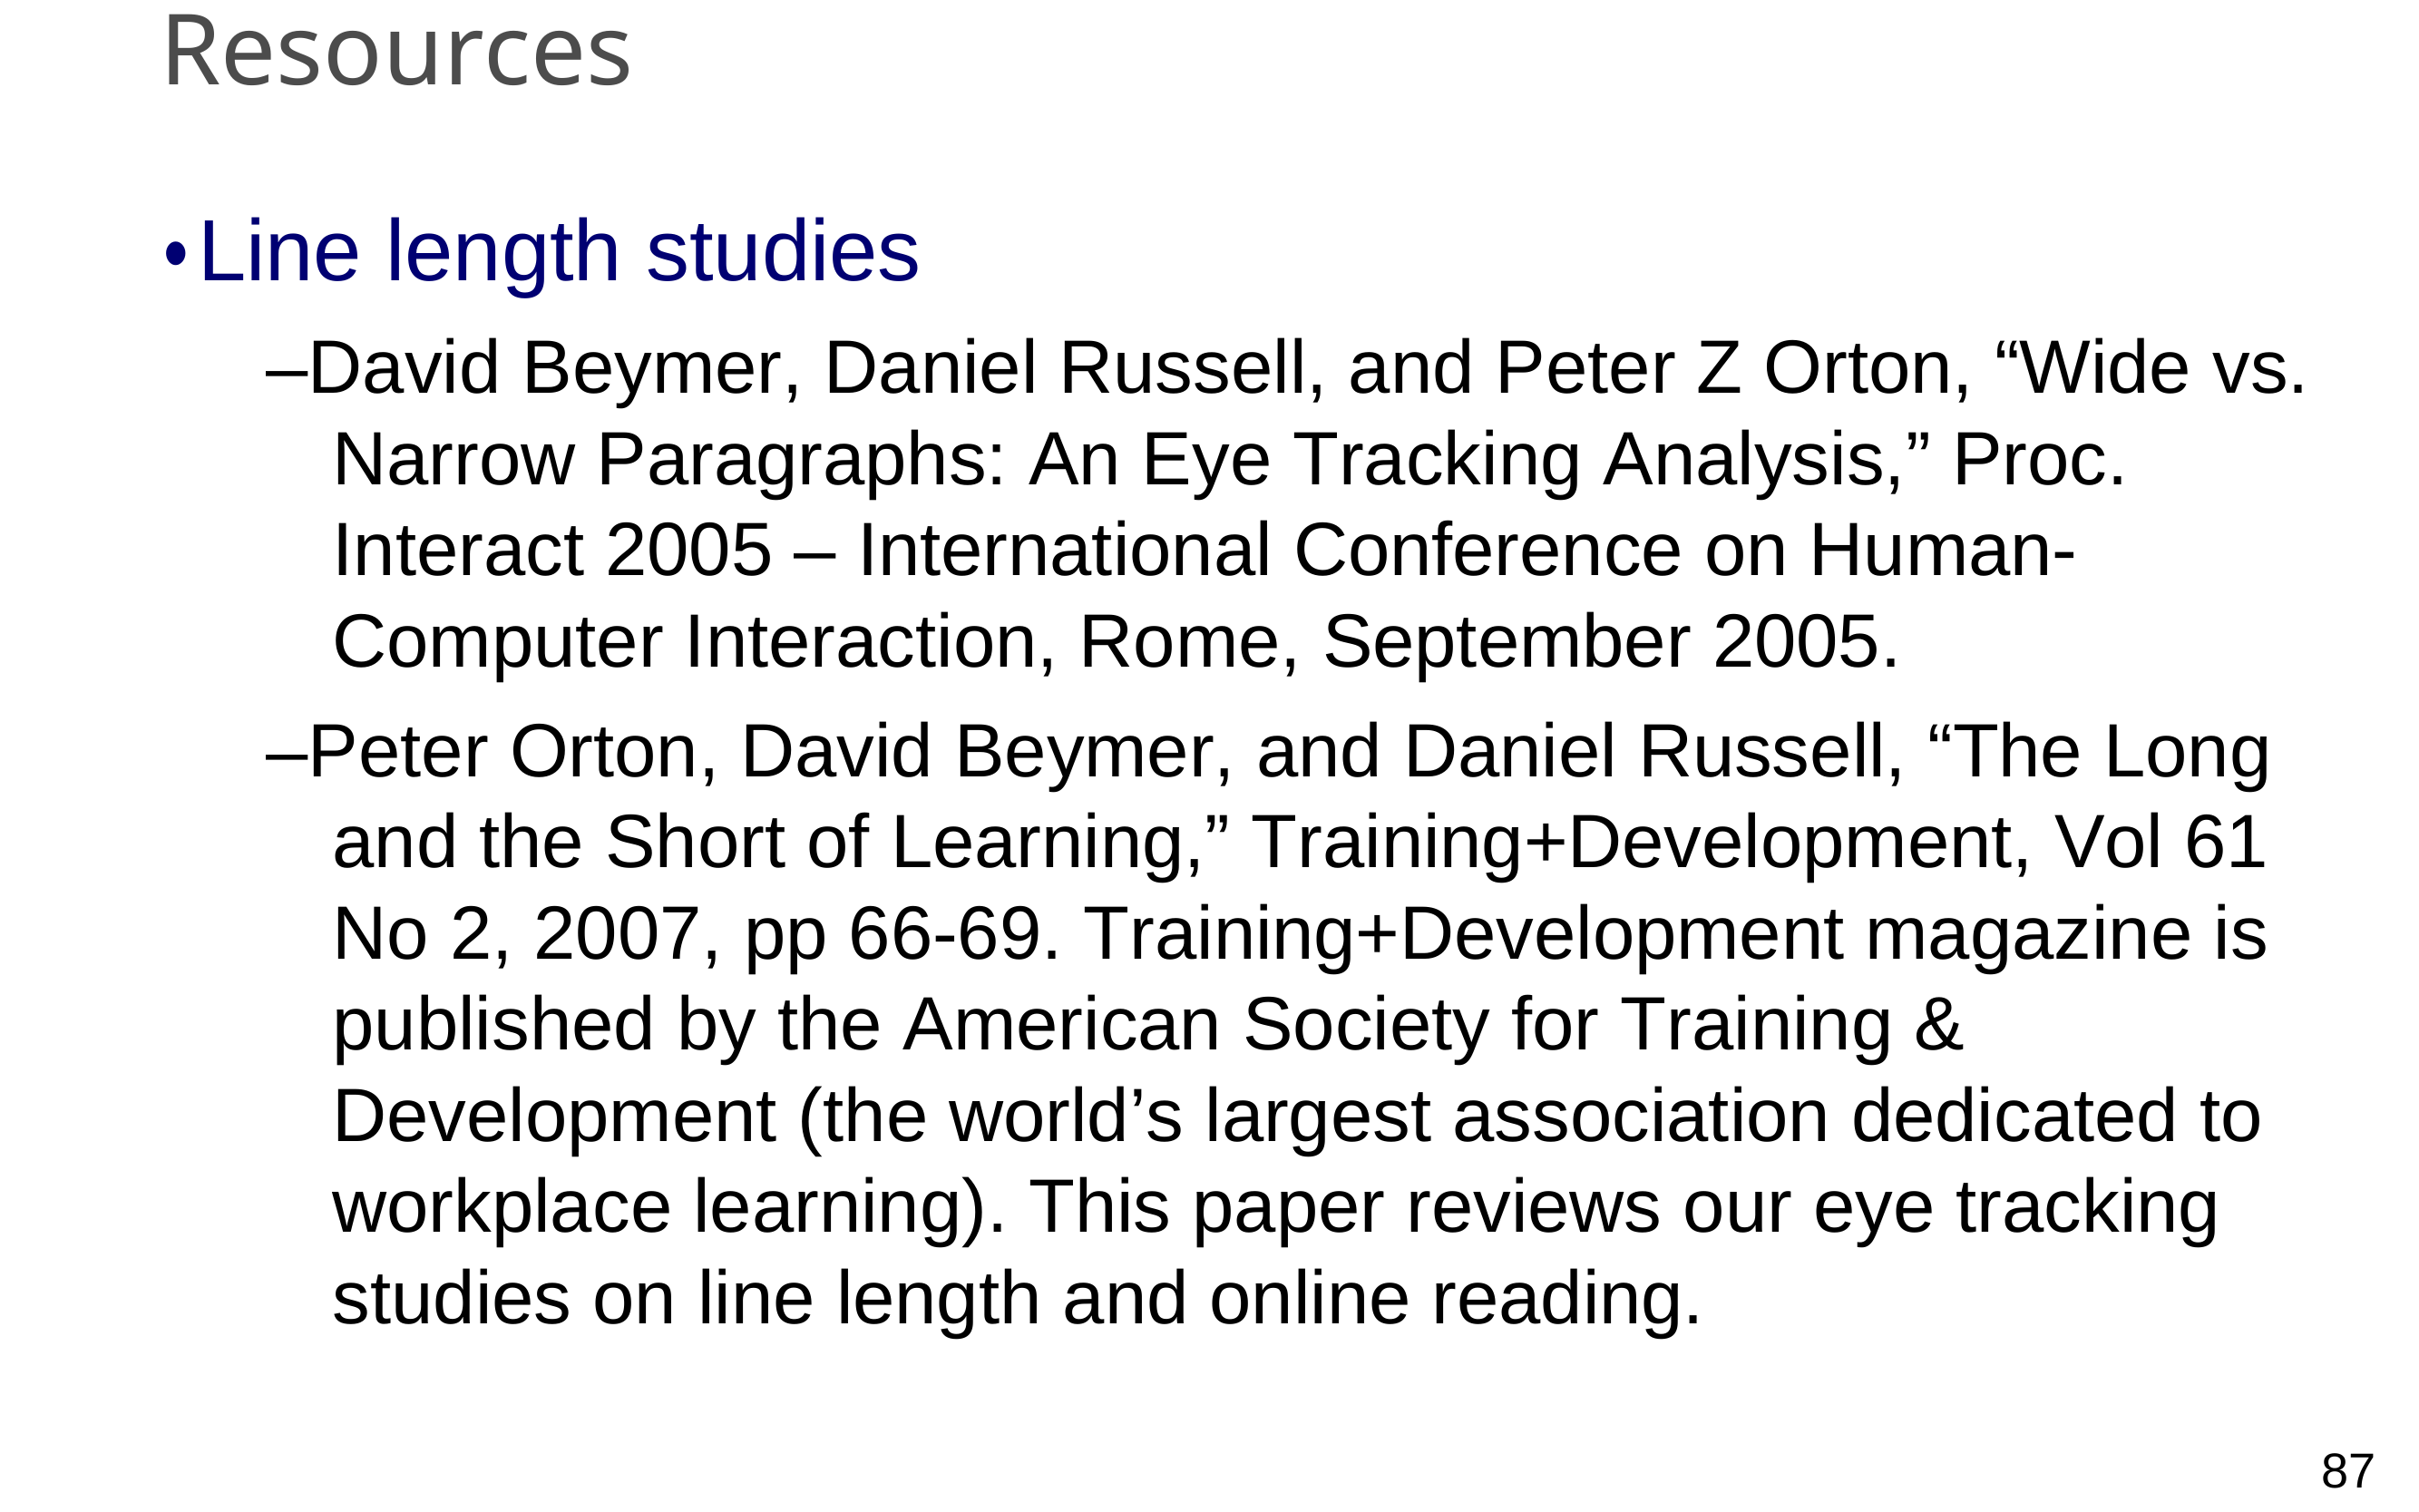

# Resources
Line length studies
David Beymer, Daniel Russell, and Peter Z Orton, “Wide vs. Narrow Paragraphs: An Eye Tracking Analysis,” Proc. Interact 2005 – International Conference on Human-Computer Interaction, Rome, September 2005.
Peter Orton, David Beymer, and Daniel Russell, “The Long and the Short of Learning,” Training+Development, Vol 61 No 2, 2007, pp 66-69. Training+Development magazine is published by the American Society for Training & Development (the world’s largest association dedicated to workplace learning). This paper reviews our eye tracking studies on line length and online reading.